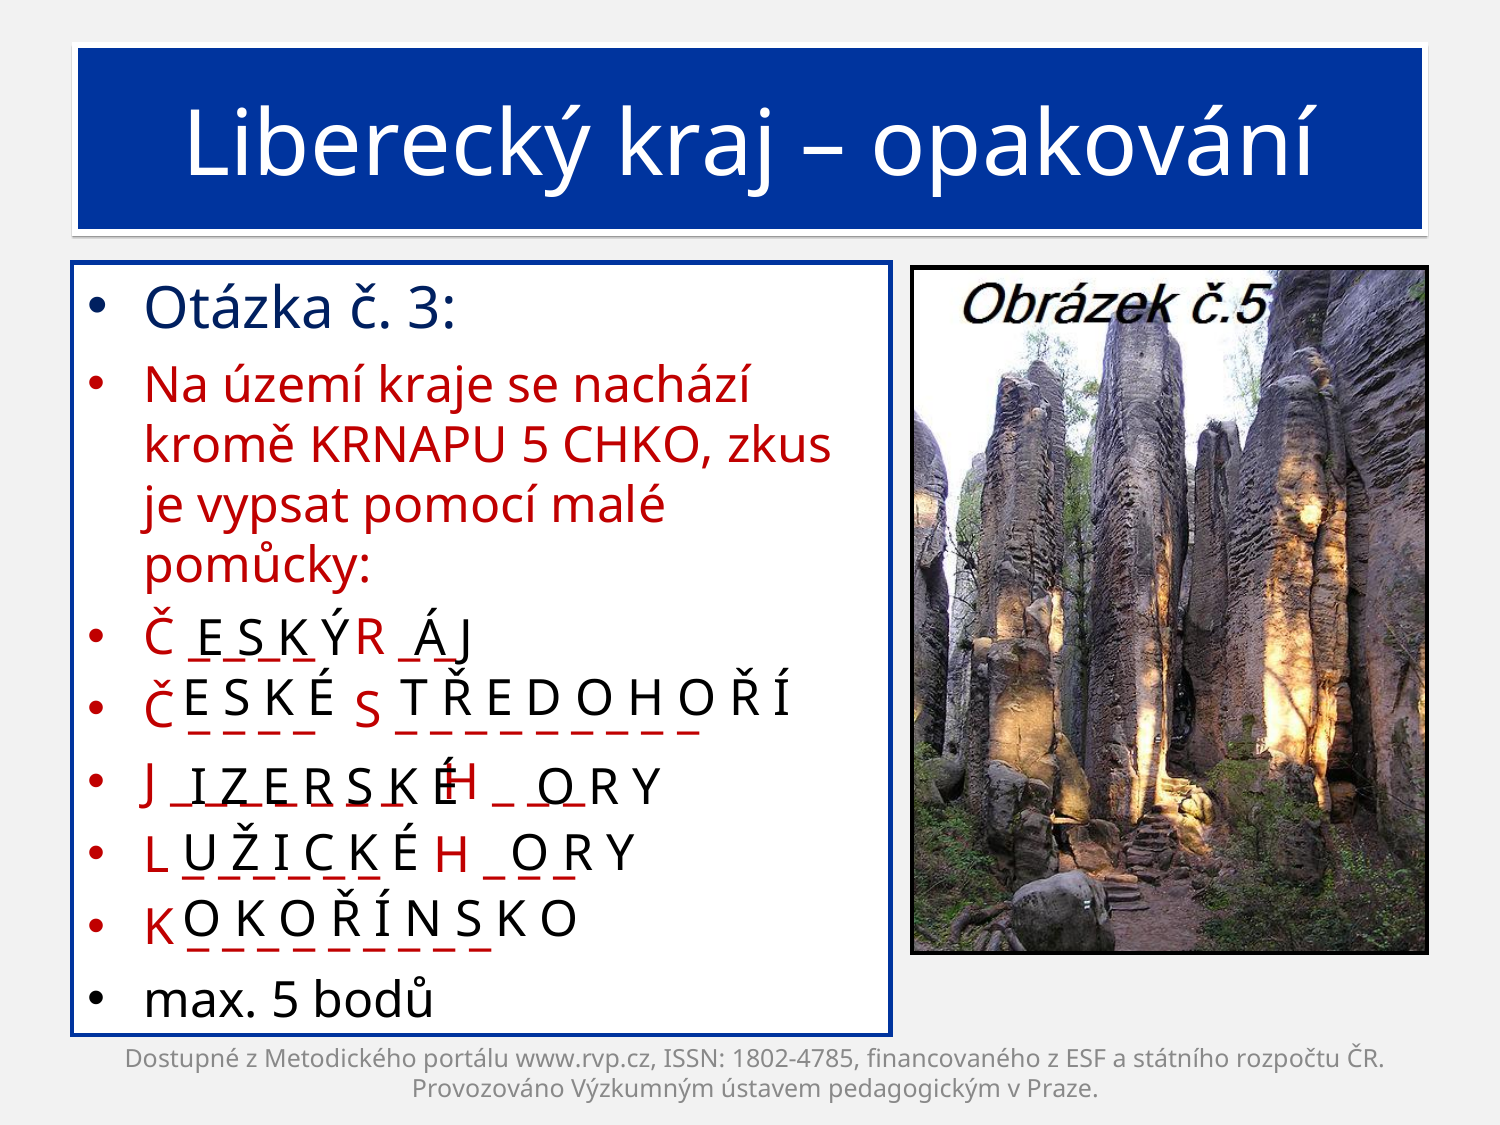

Liberecký kraj – opakování
# Otázka č. 3:
Na území kraje se nachází kromě KRNAPU 5 CHKO, zkus je vypsat pomocí malé pomůcky:
Č _ _ _ _ R _ _
Č _ _ _ _ S _ _ _ _ _ _ _ _ _
J _ _ _ _ _ _ _ H _ _ _
L _ _ _ _ _ _ H _ _ _
K _ _ _ _ _ _ _ _ _
max. 5 bodů
 E S K Ý Á J
 E S K É T Ř E D O H O Ř Í
 I Z E R S K É O R Y
 U Ž I C K É O R Y
 O K O Ř Í N S K O
Dostupné z Metodického portálu www.rvp.cz, ISSN: 1802-4785, financovaného z ESF a státního rozpočtu ČR. Provozováno Výzkumným ústavem pedagogickým v Praze.